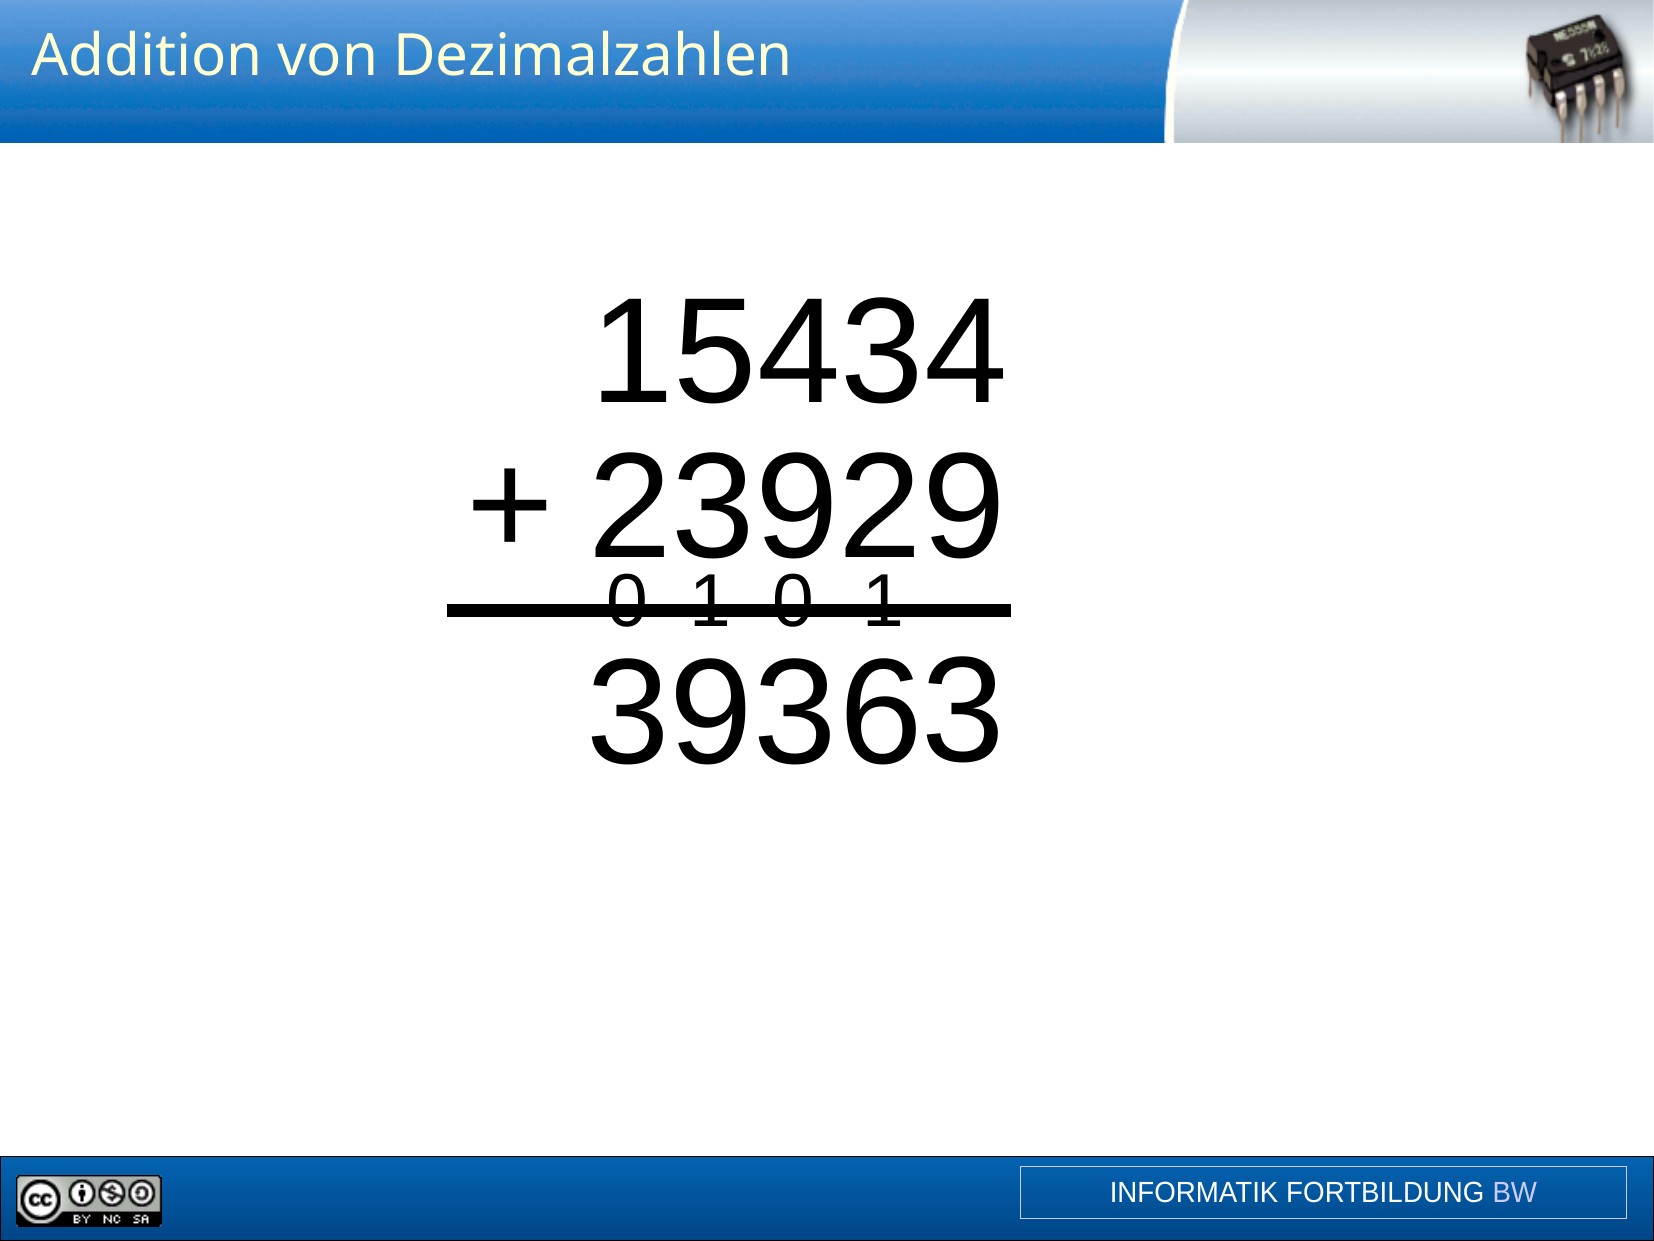

# Addition von Dezimalzahlen
15434
+
23929
1
0
0 1
3
393
6